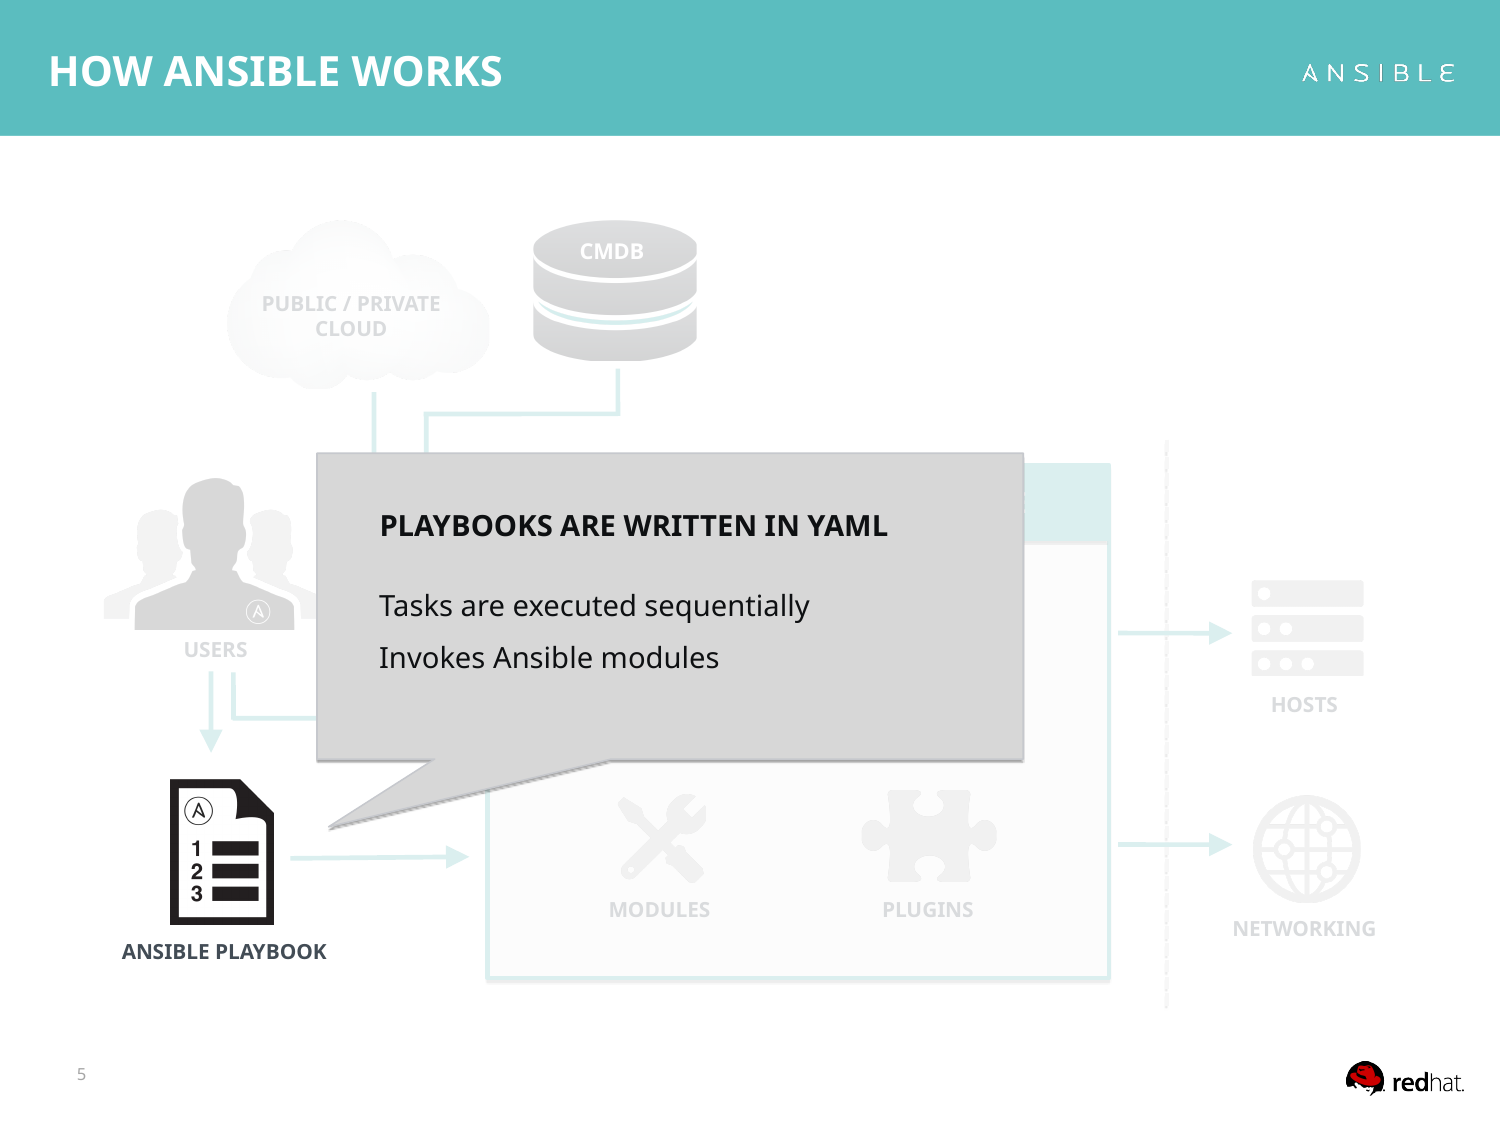

# HOW ANSIBLE WORKS
PUBLIC / PRIVATE
CLOUD
CMDB
ANSIBLE’S AUTOMATION ENGINE
USERS
PLAYBOOKS ARE WRITTEN IN YAML
Tasks are executed sequentially Invokes Ansible modules
HOSTS
INVENTORY
API
ANSIBLE PLAYBOOK
MODULES
PLUGINS
NETWORKING